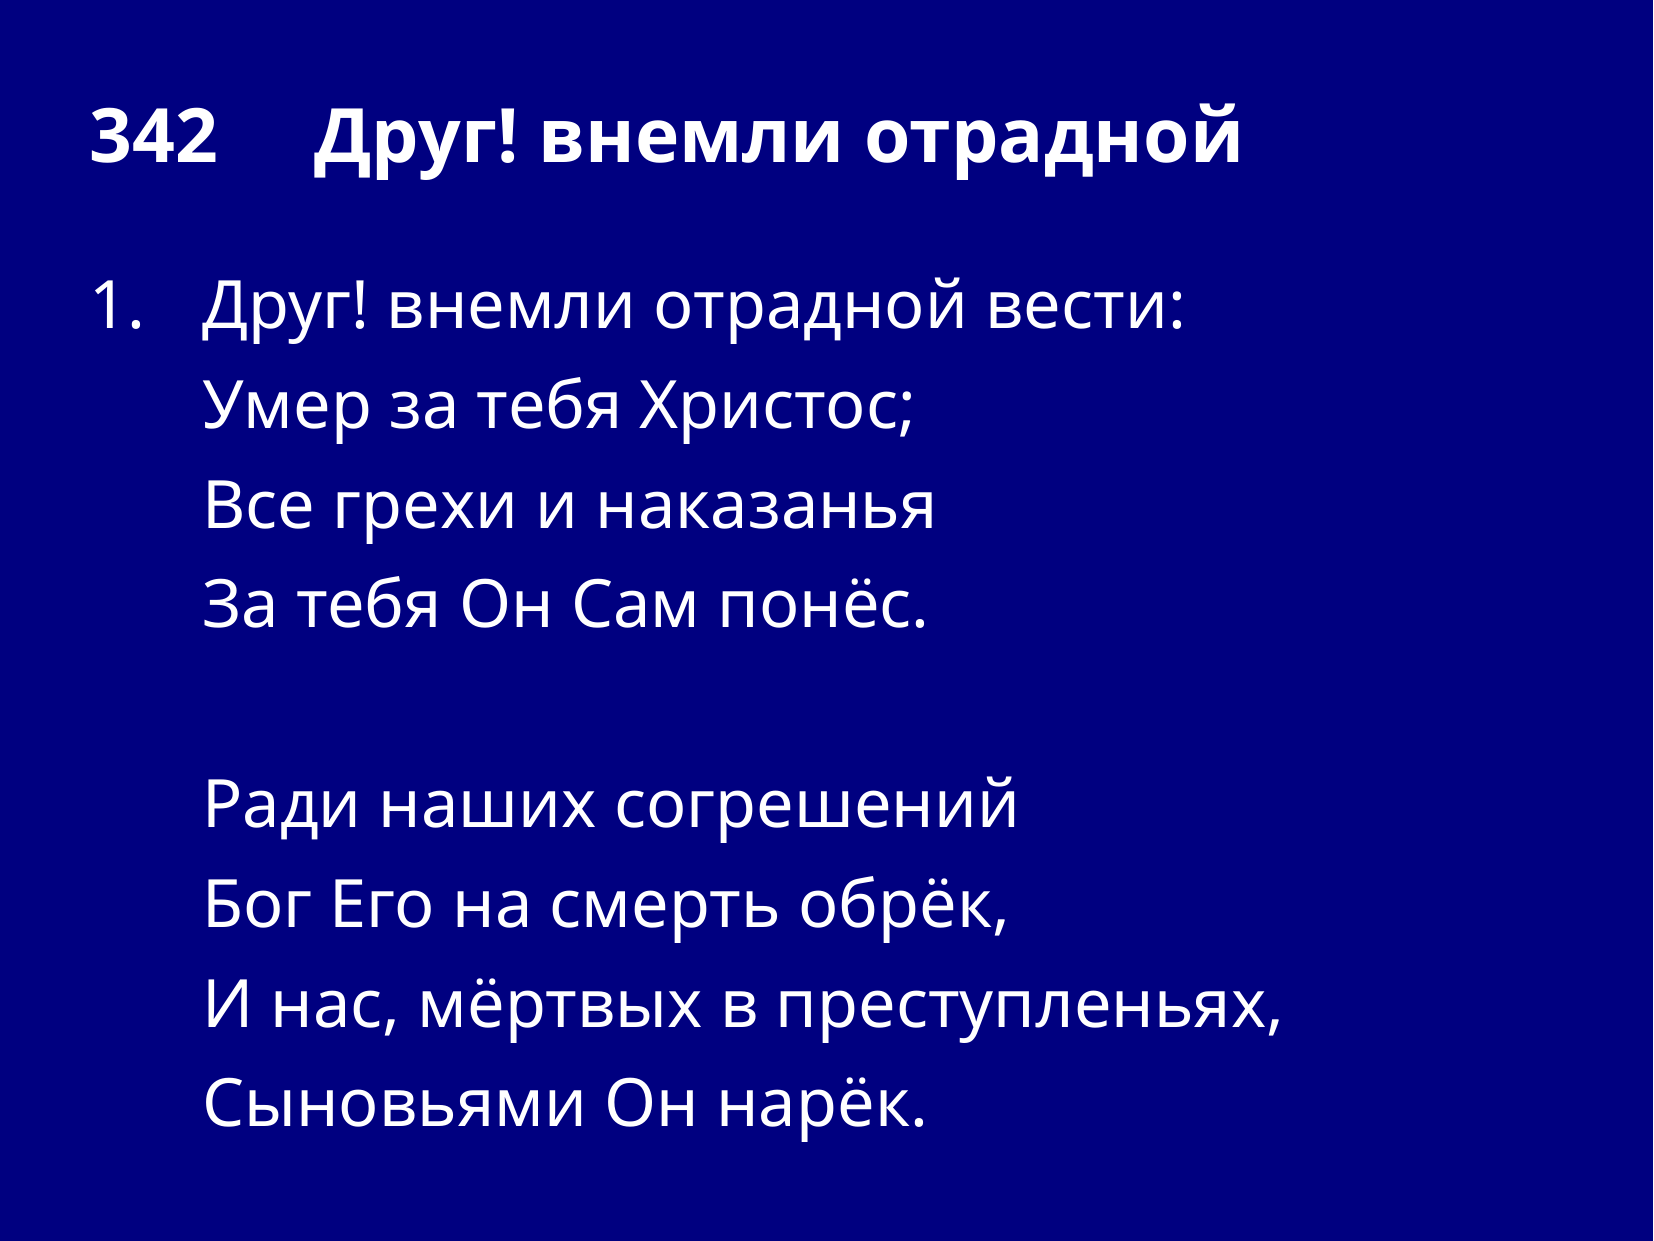

342	Друг! внемли отрадной
1.	Друг! внемли отрадной вести:
	Умер за тебя Христос;
	Все грехи и наказанья
	За тебя Он Сам понёс.
	Ради наших согрешений
	Бог Его на смерть обрёк,
	И нас, мёртвых в преступленьях,
	Сыновьями Он нарёк.